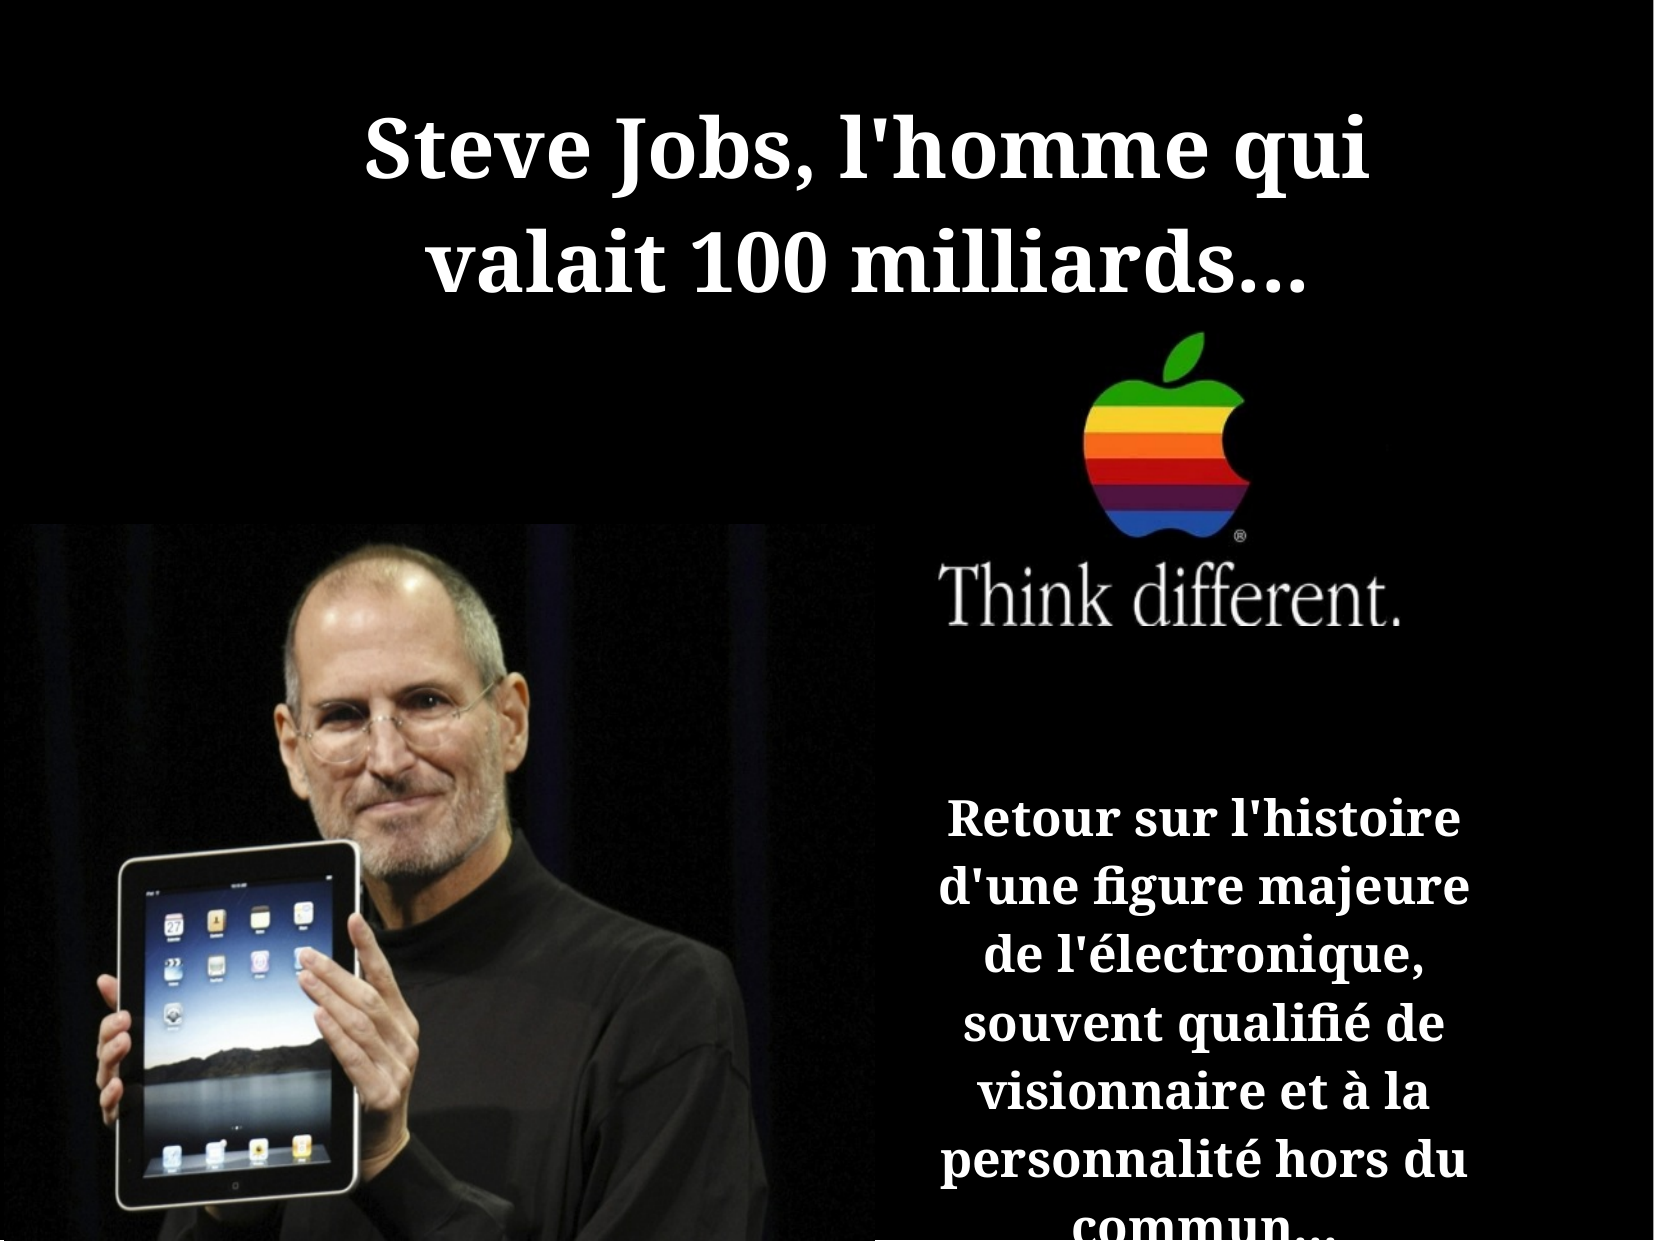

Steve Jobs, l'homme qui valait 100 milliards...
Retour sur l'histoire d'une figure majeure de l'électronique, souvent qualifié de visionnaire et à la personnalité hors du commun...